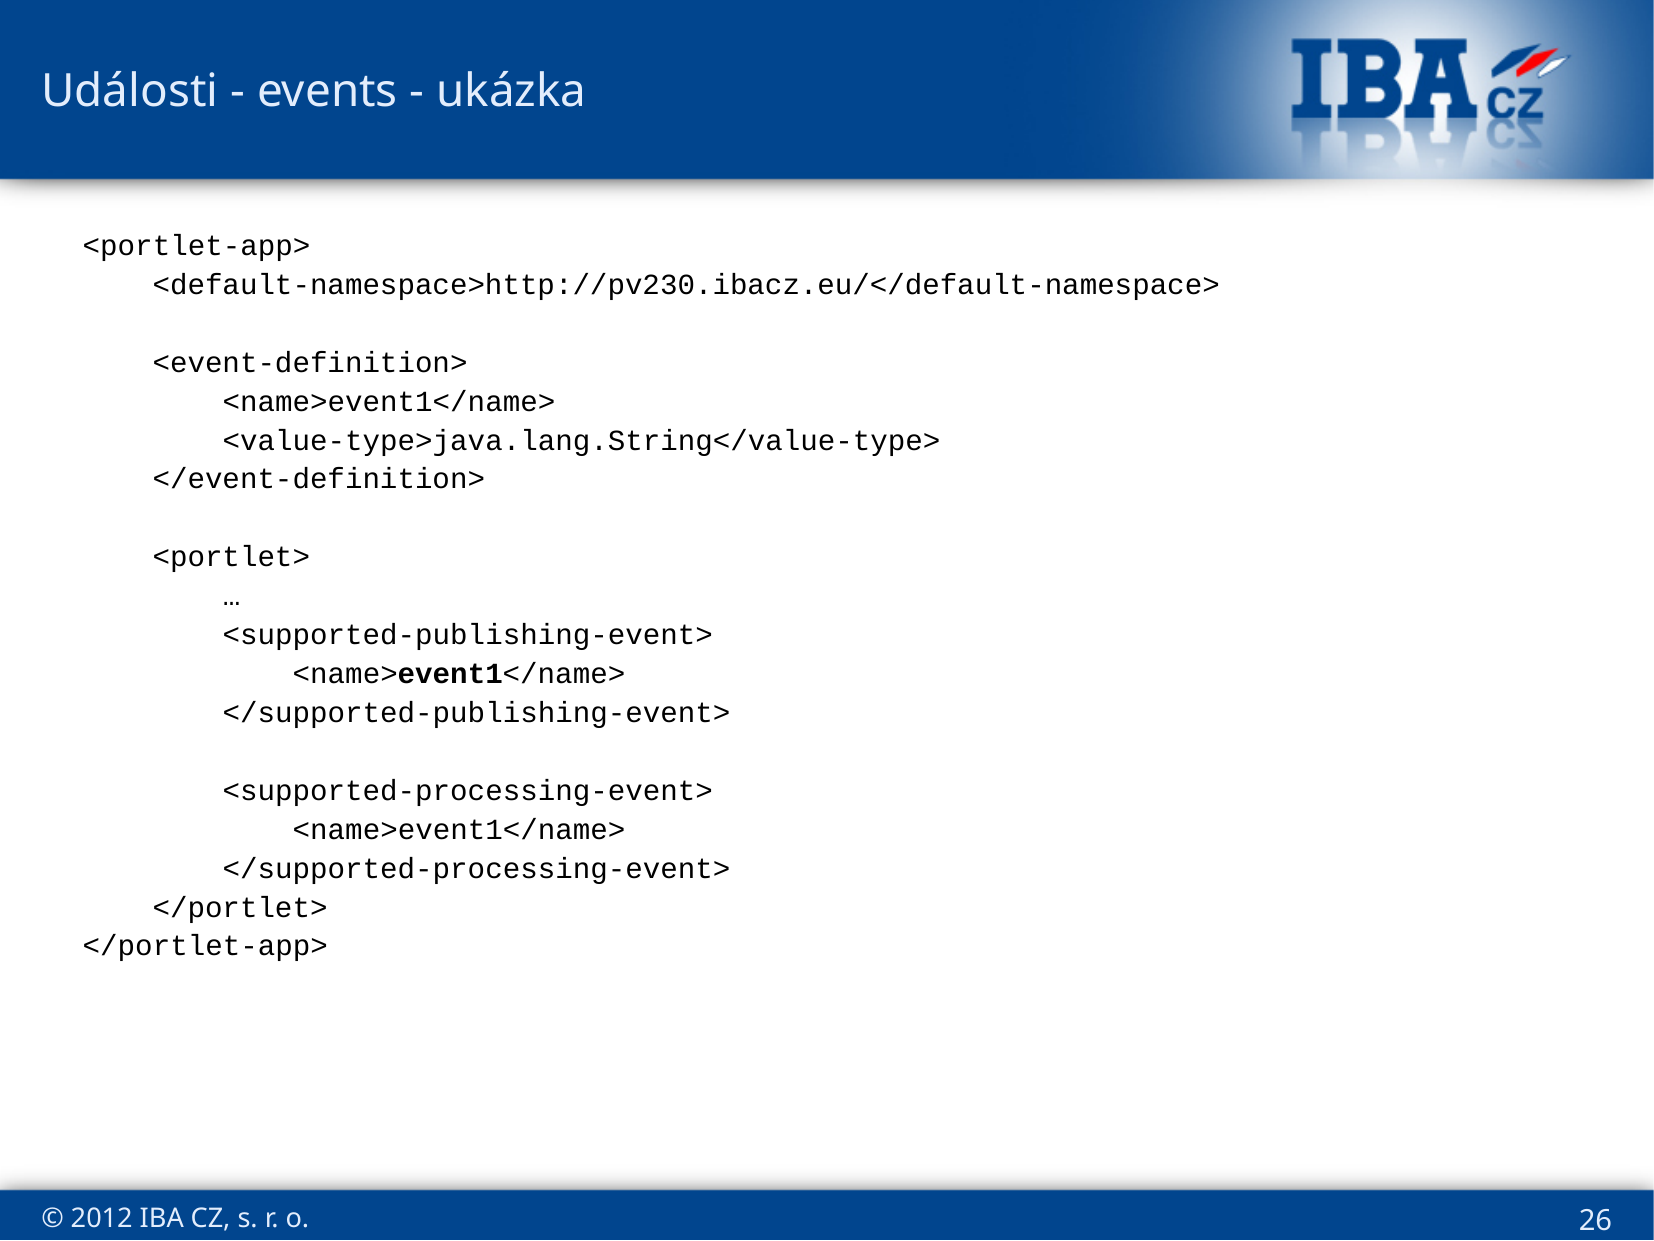

# Události - events - ukázka
<portlet-app>
 <default-namespace>http://pv230.ibacz.eu/</default-namespace>
 <event-definition>
 <name>event1</name>
 <value-type>java.lang.String</value-type>
 </event-definition>
 <portlet>
 …
 <supported-publishing-event>
 <name>event1</name>
 </supported-publishing-event>
 <supported-processing-event>
 <name>event1</name>
 </supported-processing-event>
 </portlet>
</portlet-app>
26